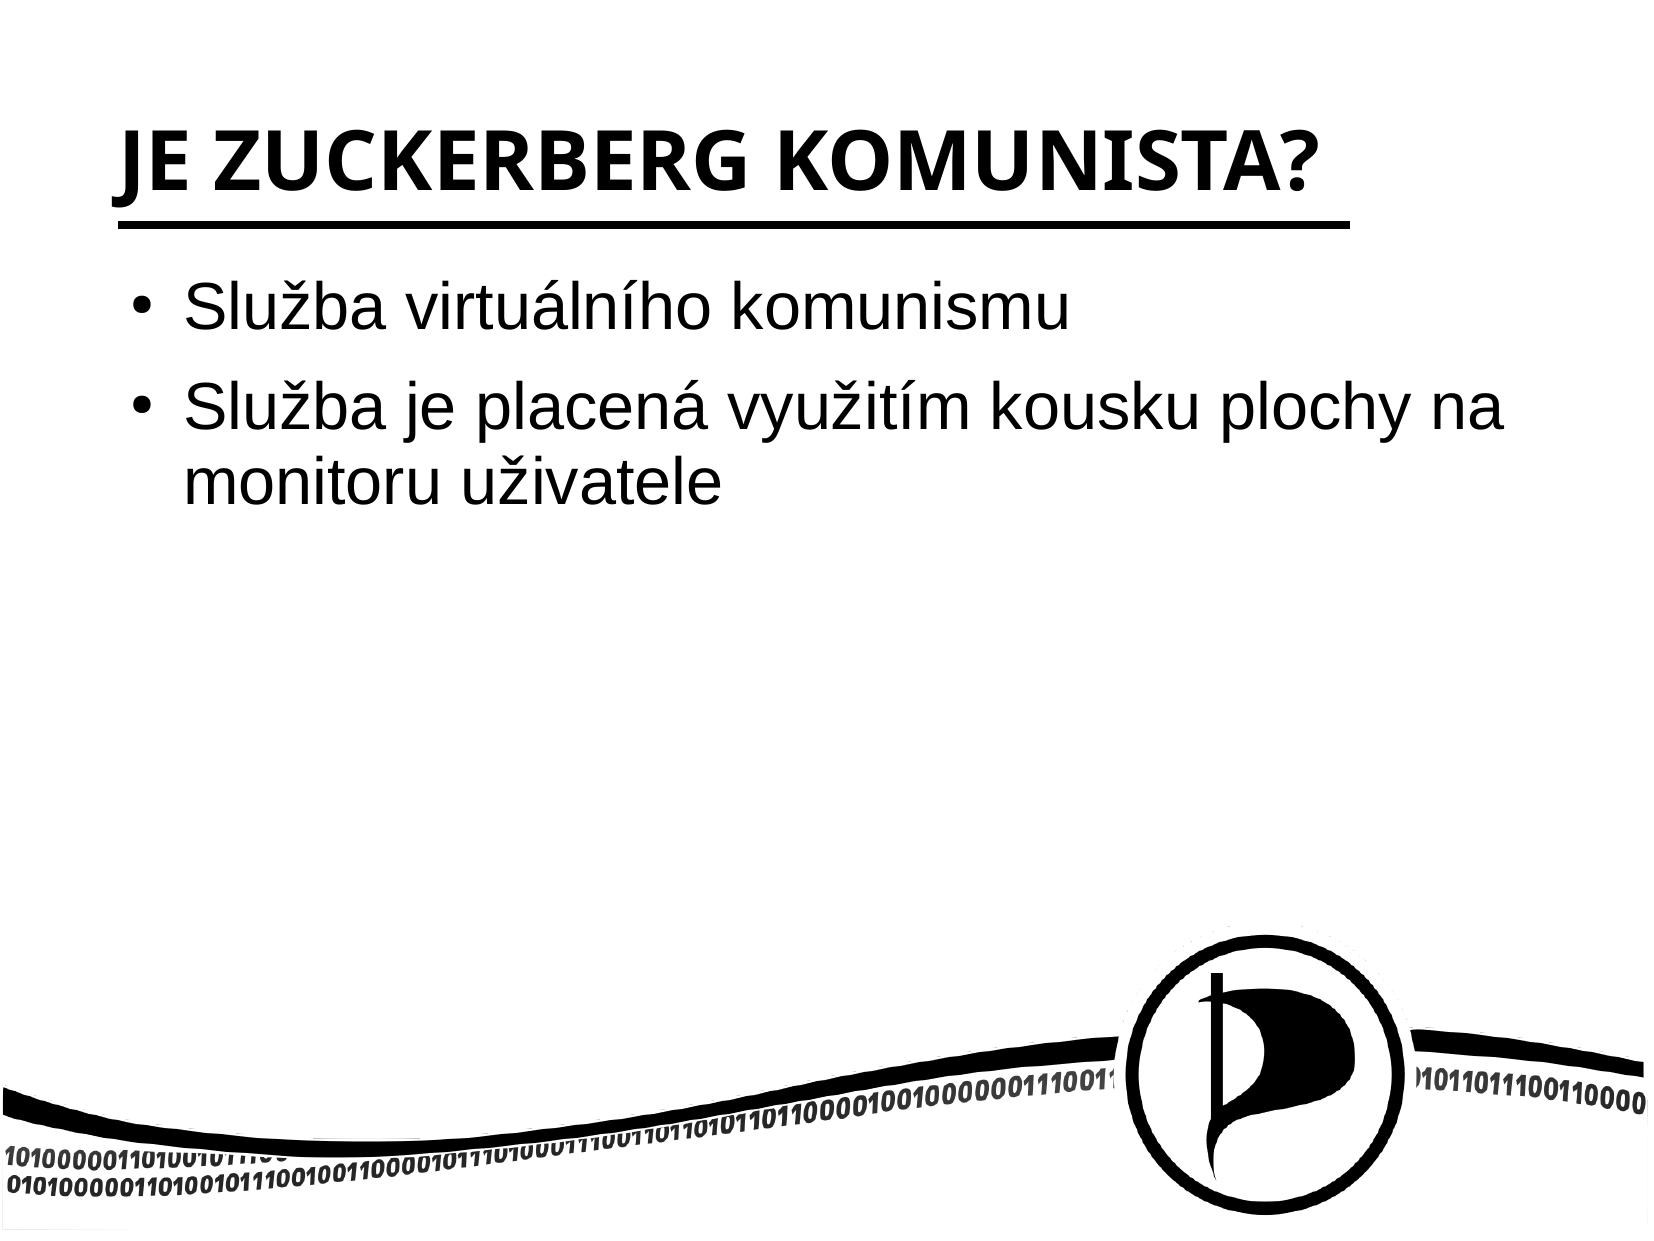

# JE ZUCKERBERG KOMUNISTA?
Služba virtuálního komunismu
Služba je placená využitím kousku plochy na monitoru uživatele